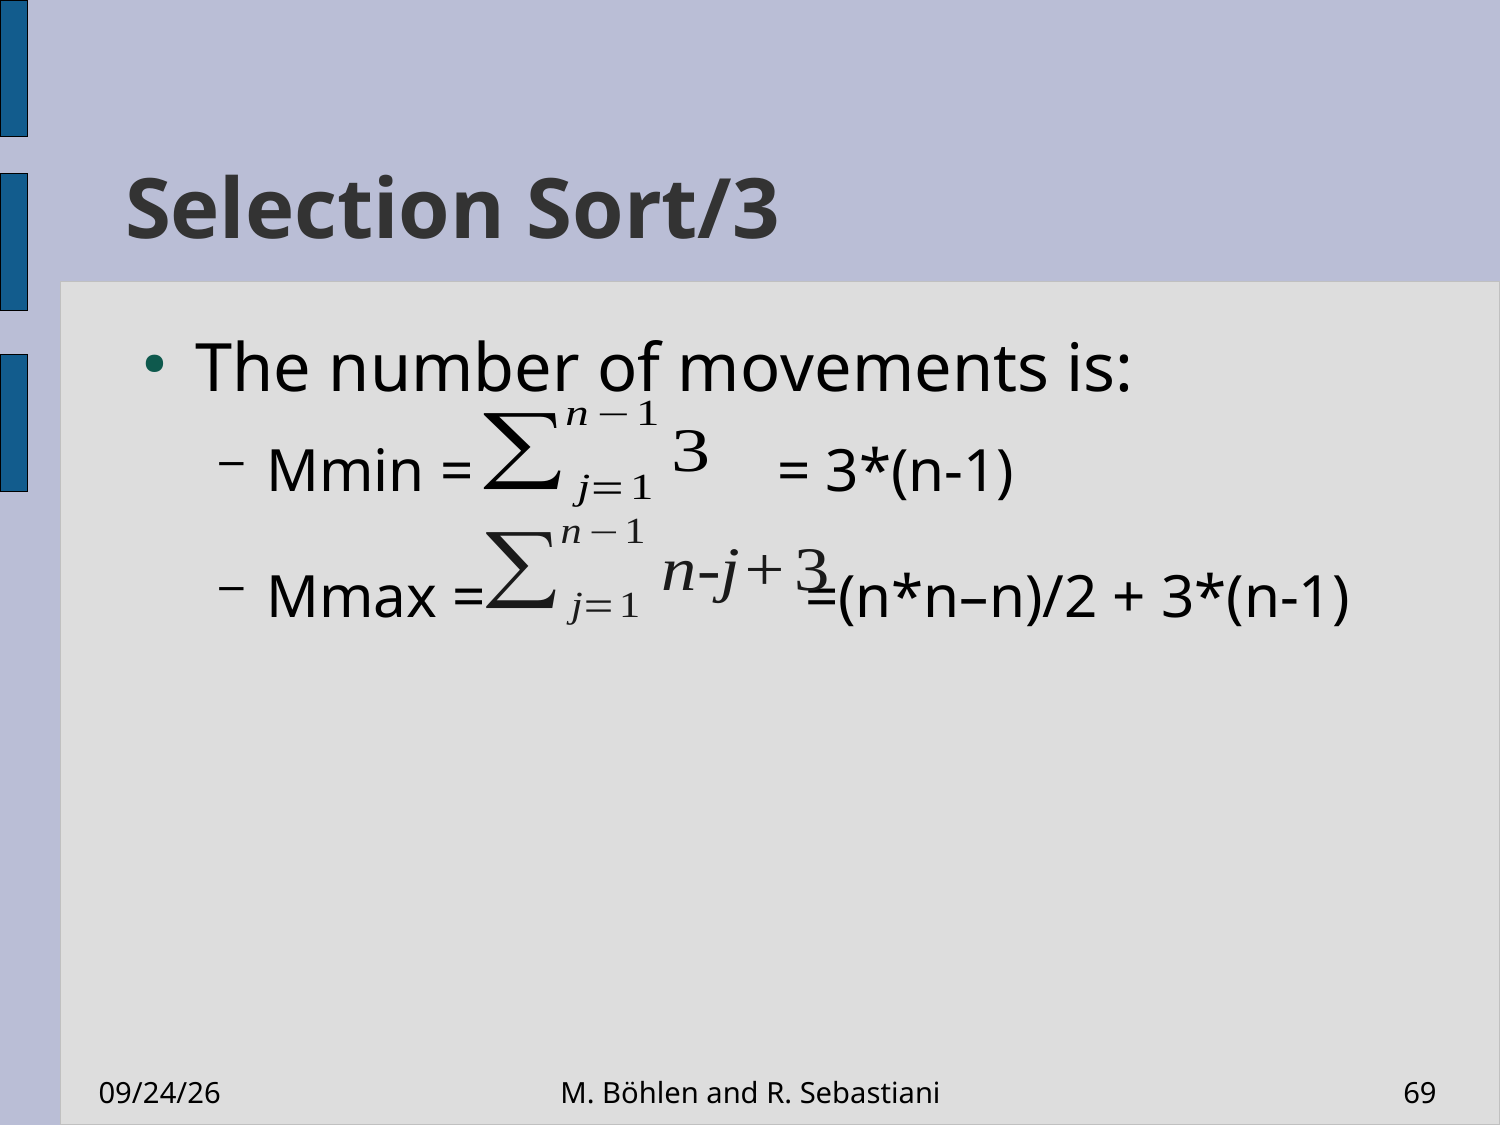

# Selection Sort/3
The number of movements is:
Mmin = = 3*(n-1)
Mmax = =(n*n–n)/2 + 3*(n-1)
M. Böhlen and R. Sebastiani
69